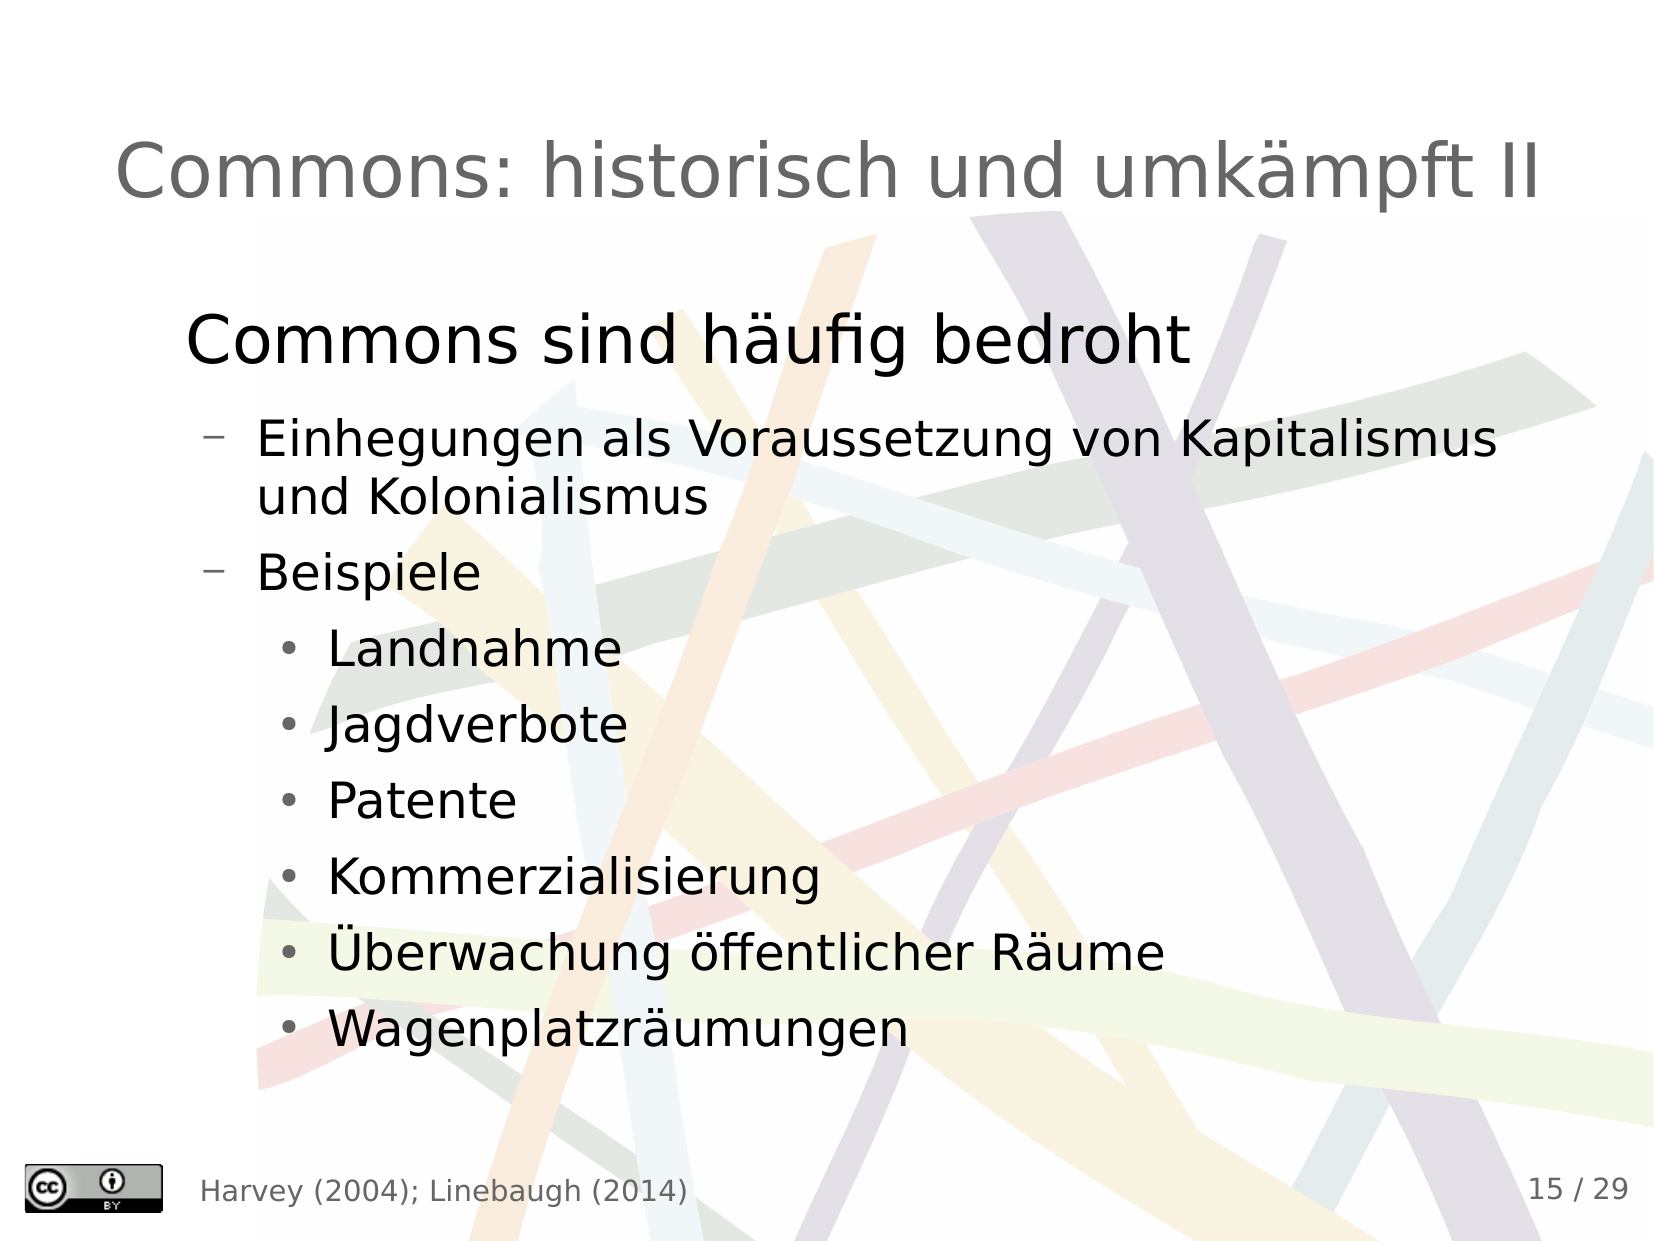

# Commons: historisch und umkämpft II
Commons sind häufig bedroht
Einhegungen als Voraussetzung von Kapitalismus und Kolonialismus
Beispiele
Landnahme
Jagdverbote
Patente
Kommerzialisierung
Überwachung öffentlicher Räume
Wagenplatzräumungen
Harvey (2004); Linebaugh (2014)
15